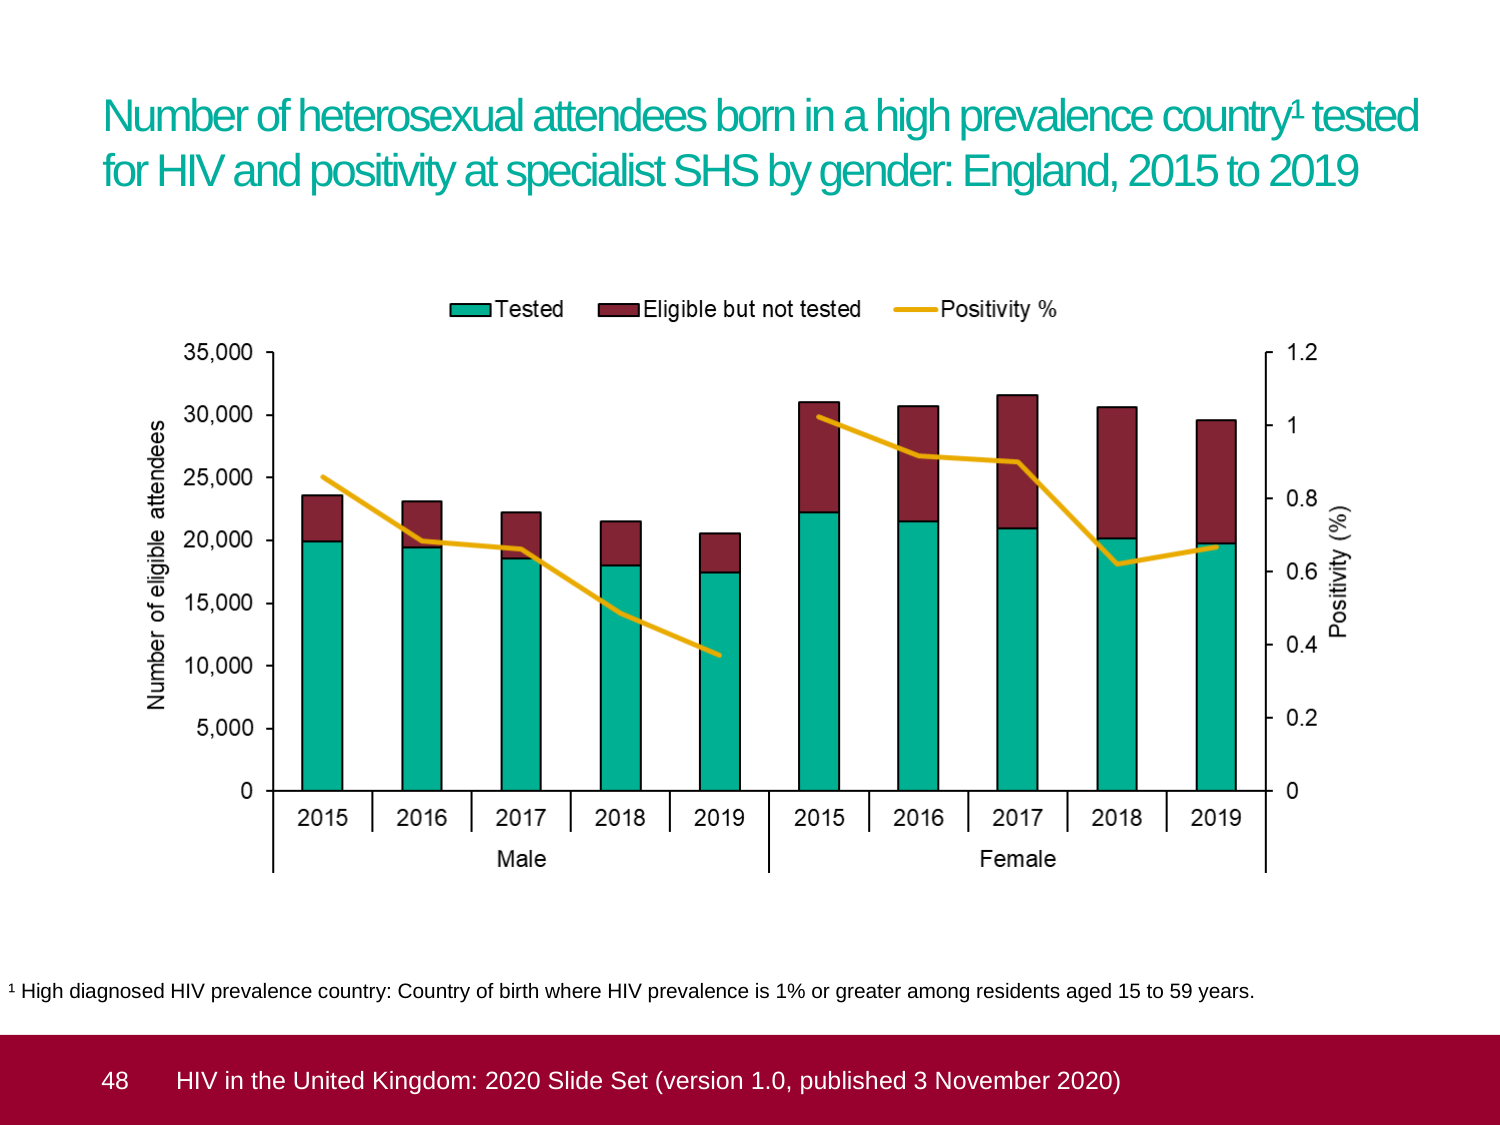

Number of heterosexual attendees born in a high prevalence country¹ tested for HIV and positivity at specialist SHS by gender: England, 2015 to 2019
¹ High diagnosed HIV prevalence country: Country of birth where HIV prevalence is 1% or greater among residents aged 15 to 59 years.
 39
HIV in the United Kingdom: 2020 Slide Set (version 1.0, published 3 November 2020)